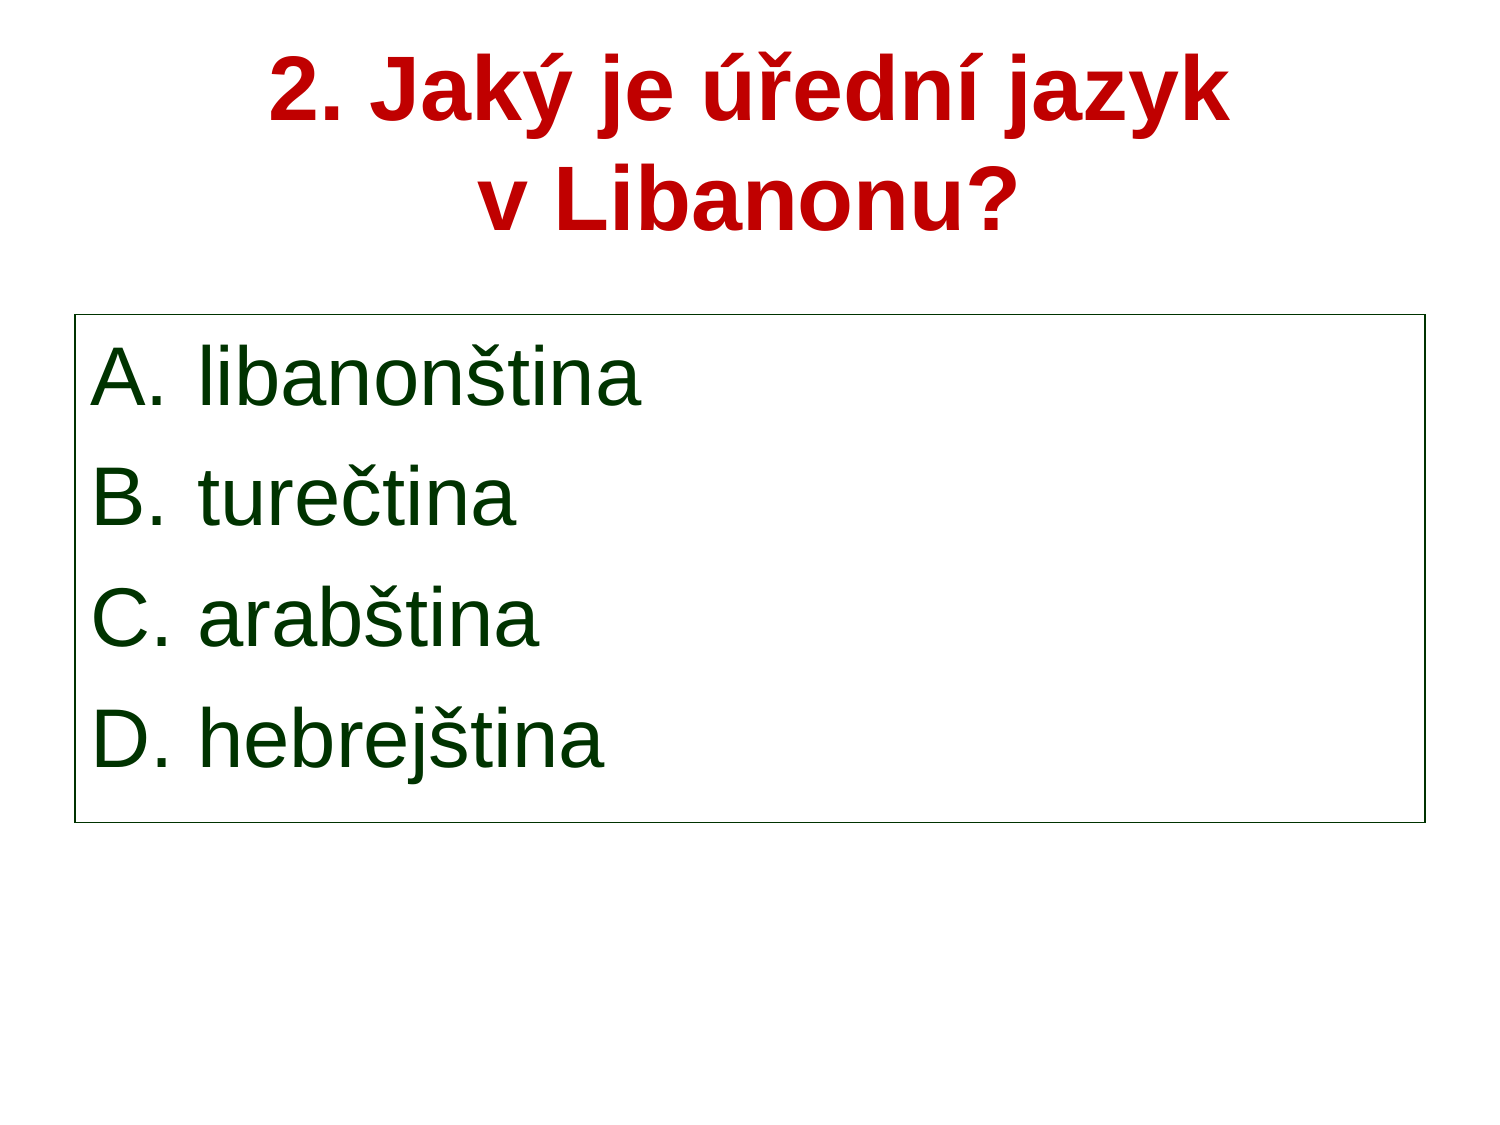

# 2. Jaký je úřední jazyk v Libanonu?
 libanonština
 turečtina
 arabština
 hebrejština